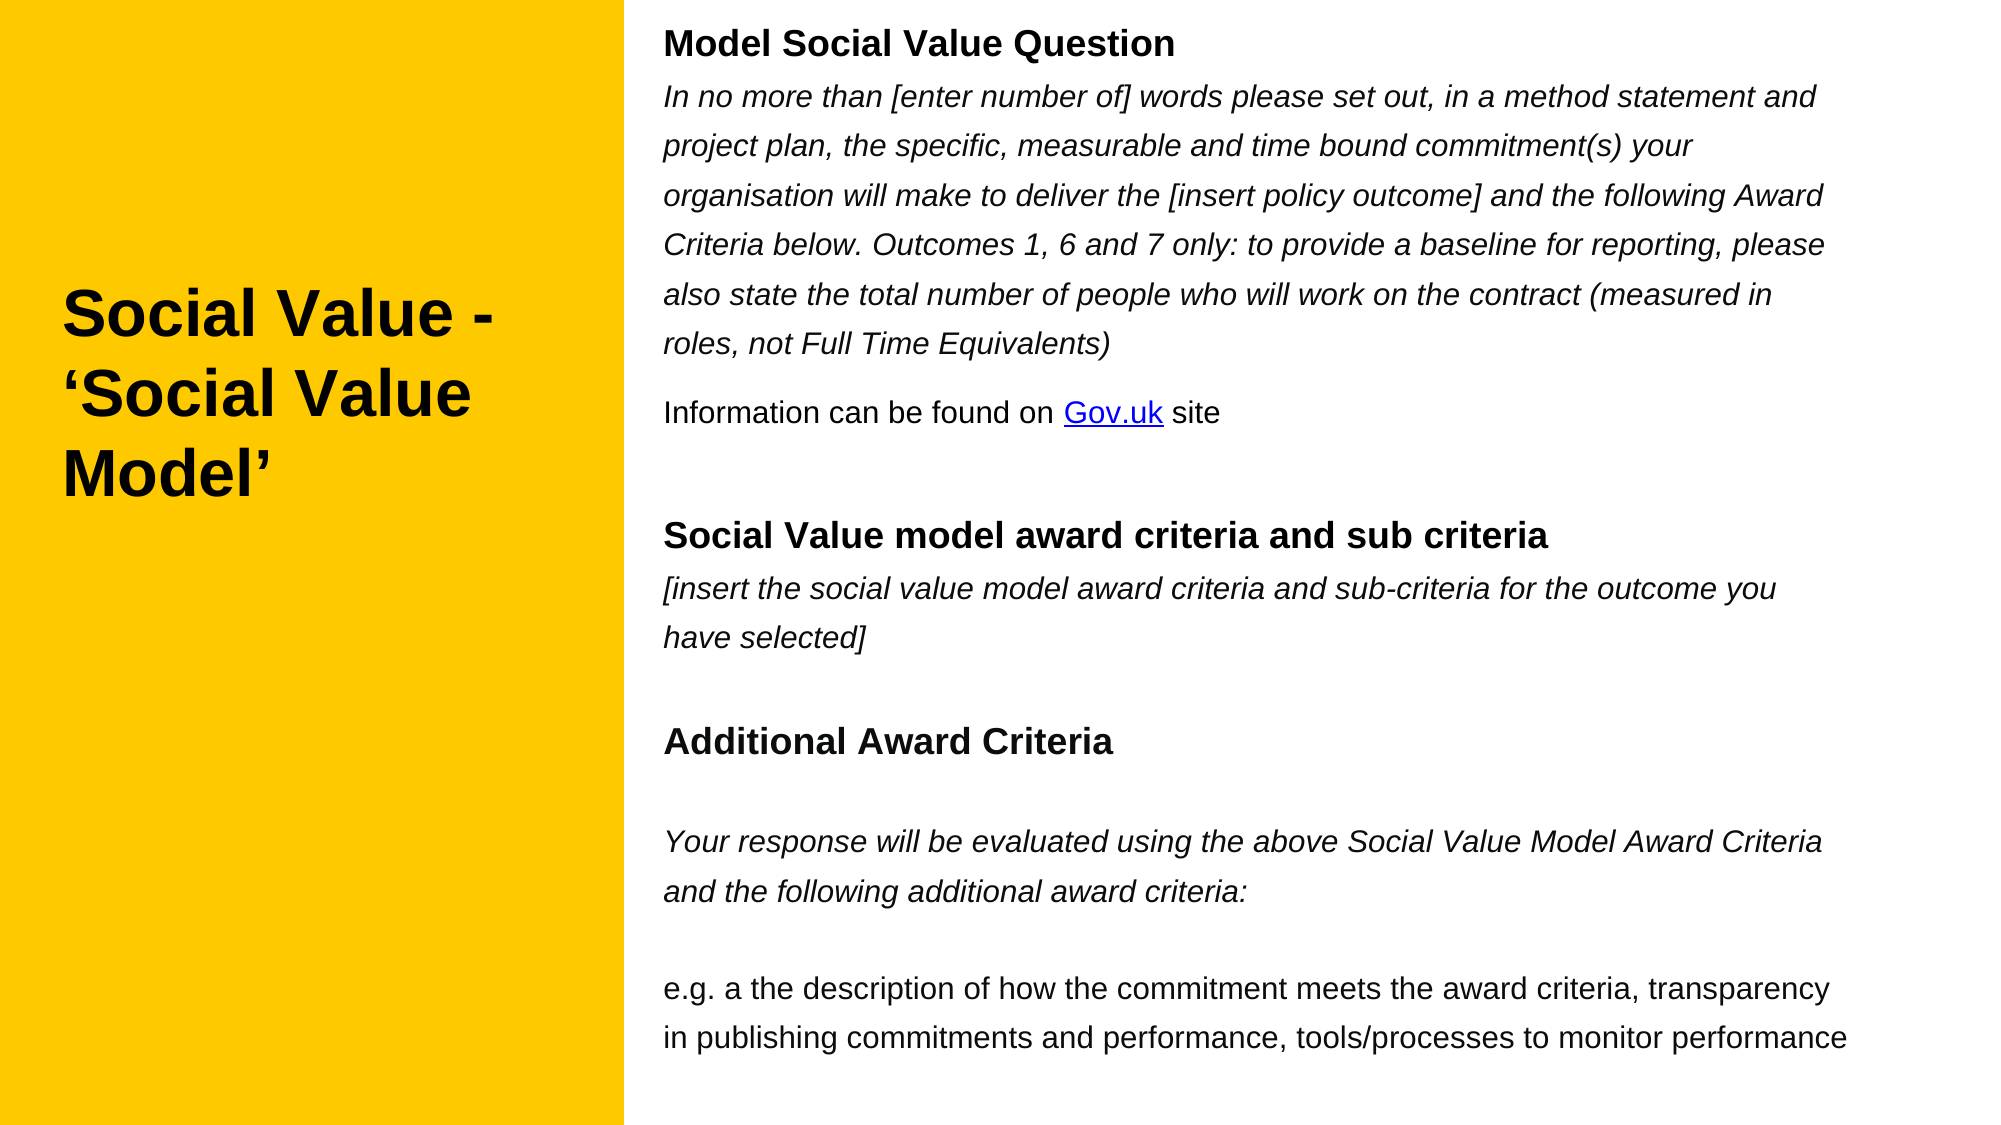

Model Social Value Question
In no more than [enter number of] words please set out, in a method statement and project plan, the specific, measurable and time bound commitment(s) your organisation will make to deliver the [insert policy outcome] and the following Award Criteria below. Outcomes 1, 6 and 7 only: to provide a baseline for reporting, please also state the total number of people who will work on the contract (measured in roles, not Full Time Equivalents)
Information can be found on Gov.uk site
Social Value model award criteria and sub criteria
[insert the social value model award criteria and sub-criteria for the outcome you have selected]
Additional Award Criteria
Your response will be evaluated using the above Social Value Model Award Criteria and the following additional award criteria:
e.g. a the description of how the commitment meets the award criteria, transparency in publishing commitments and performance, tools/processes to monitor performance
# Social Value - ‘Social Value Model’
Interims